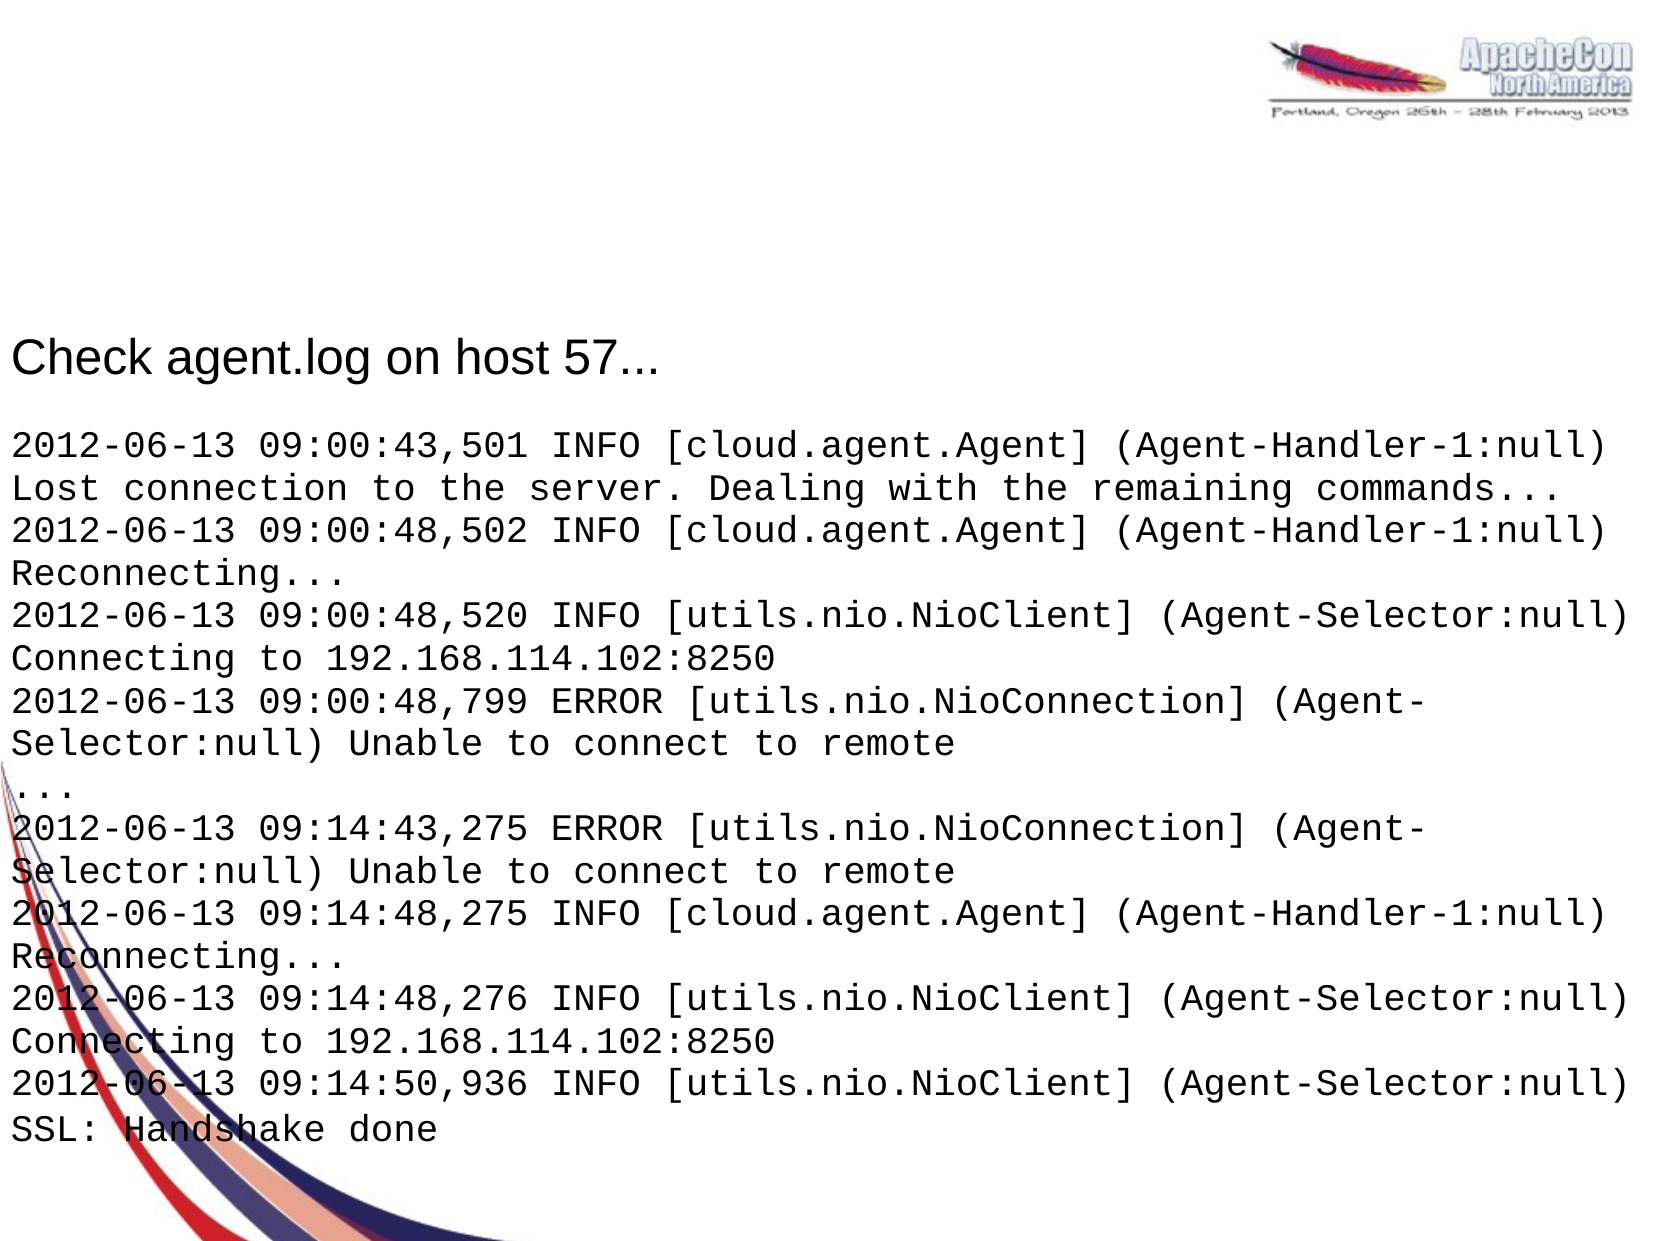

Check agent.log on host 57...
2012-06-13 09:00:43,501 INFO [cloud.agent.Agent] (Agent-Handler-1:null) Lost connection to the server. Dealing with the remaining commands...
2012-06-13 09:00:48,502 INFO [cloud.agent.Agent] (Agent-Handler-1:null) Reconnecting...
2012-06-13 09:00:48,520 INFO [utils.nio.NioClient] (Agent-Selector:null) Connecting to 192.168.114.102:8250
2012-06-13 09:00:48,799 ERROR [utils.nio.NioConnection] (Agent-Selector:null) Unable to connect to remote
...
2012-06-13 09:14:43,275 ERROR [utils.nio.NioConnection] (Agent-Selector:null) Unable to connect to remote
2012-06-13 09:14:48,275 INFO [cloud.agent.Agent] (Agent-Handler-1:null) Reconnecting...
2012-06-13 09:14:48,276 INFO [utils.nio.NioClient] (Agent-Selector:null) Connecting to 192.168.114.102:8250
2012-06-13 09:14:50,936 INFO [utils.nio.NioClient] (Agent-Selector:null) SSL: Handshake done